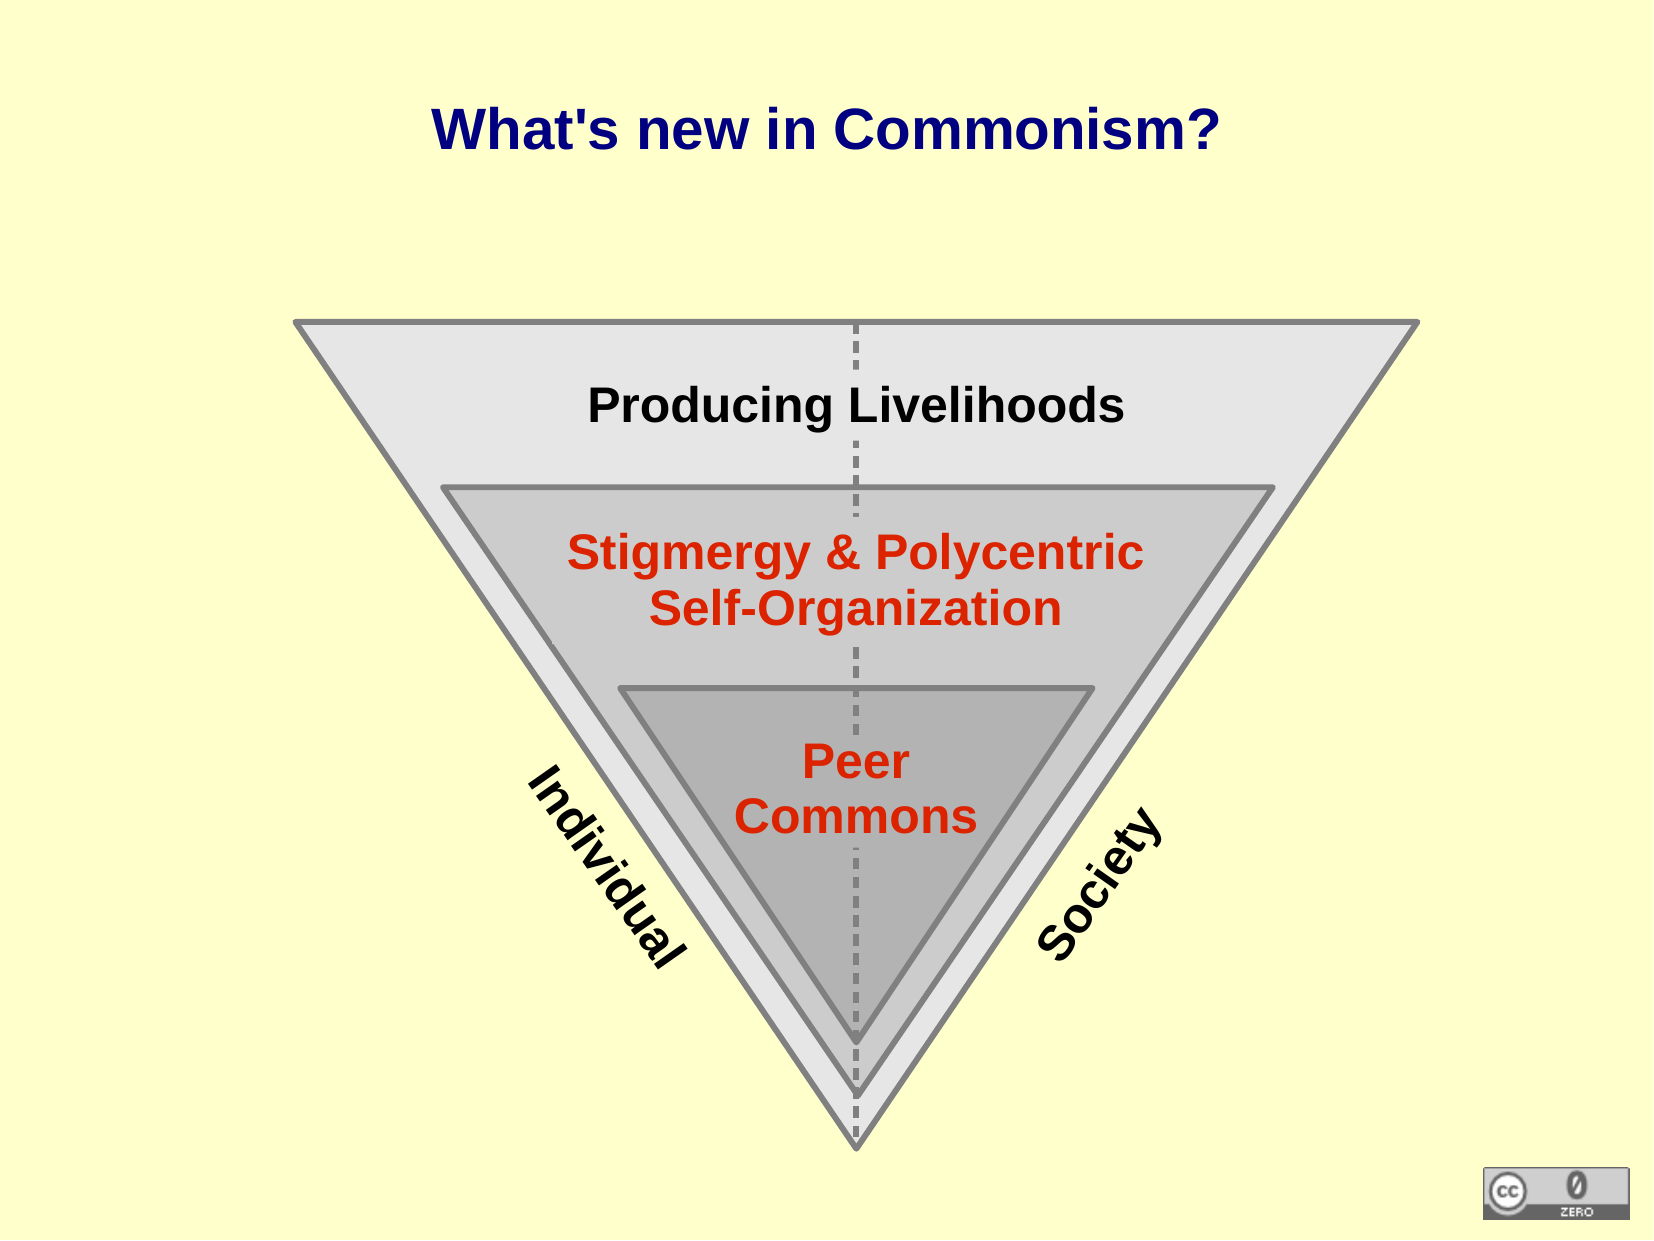

# What's new in Commonism?
Producing Livelihoods
Stigmergy & Polycentric
Self-Organization
Peer
Commons
Individual
Society